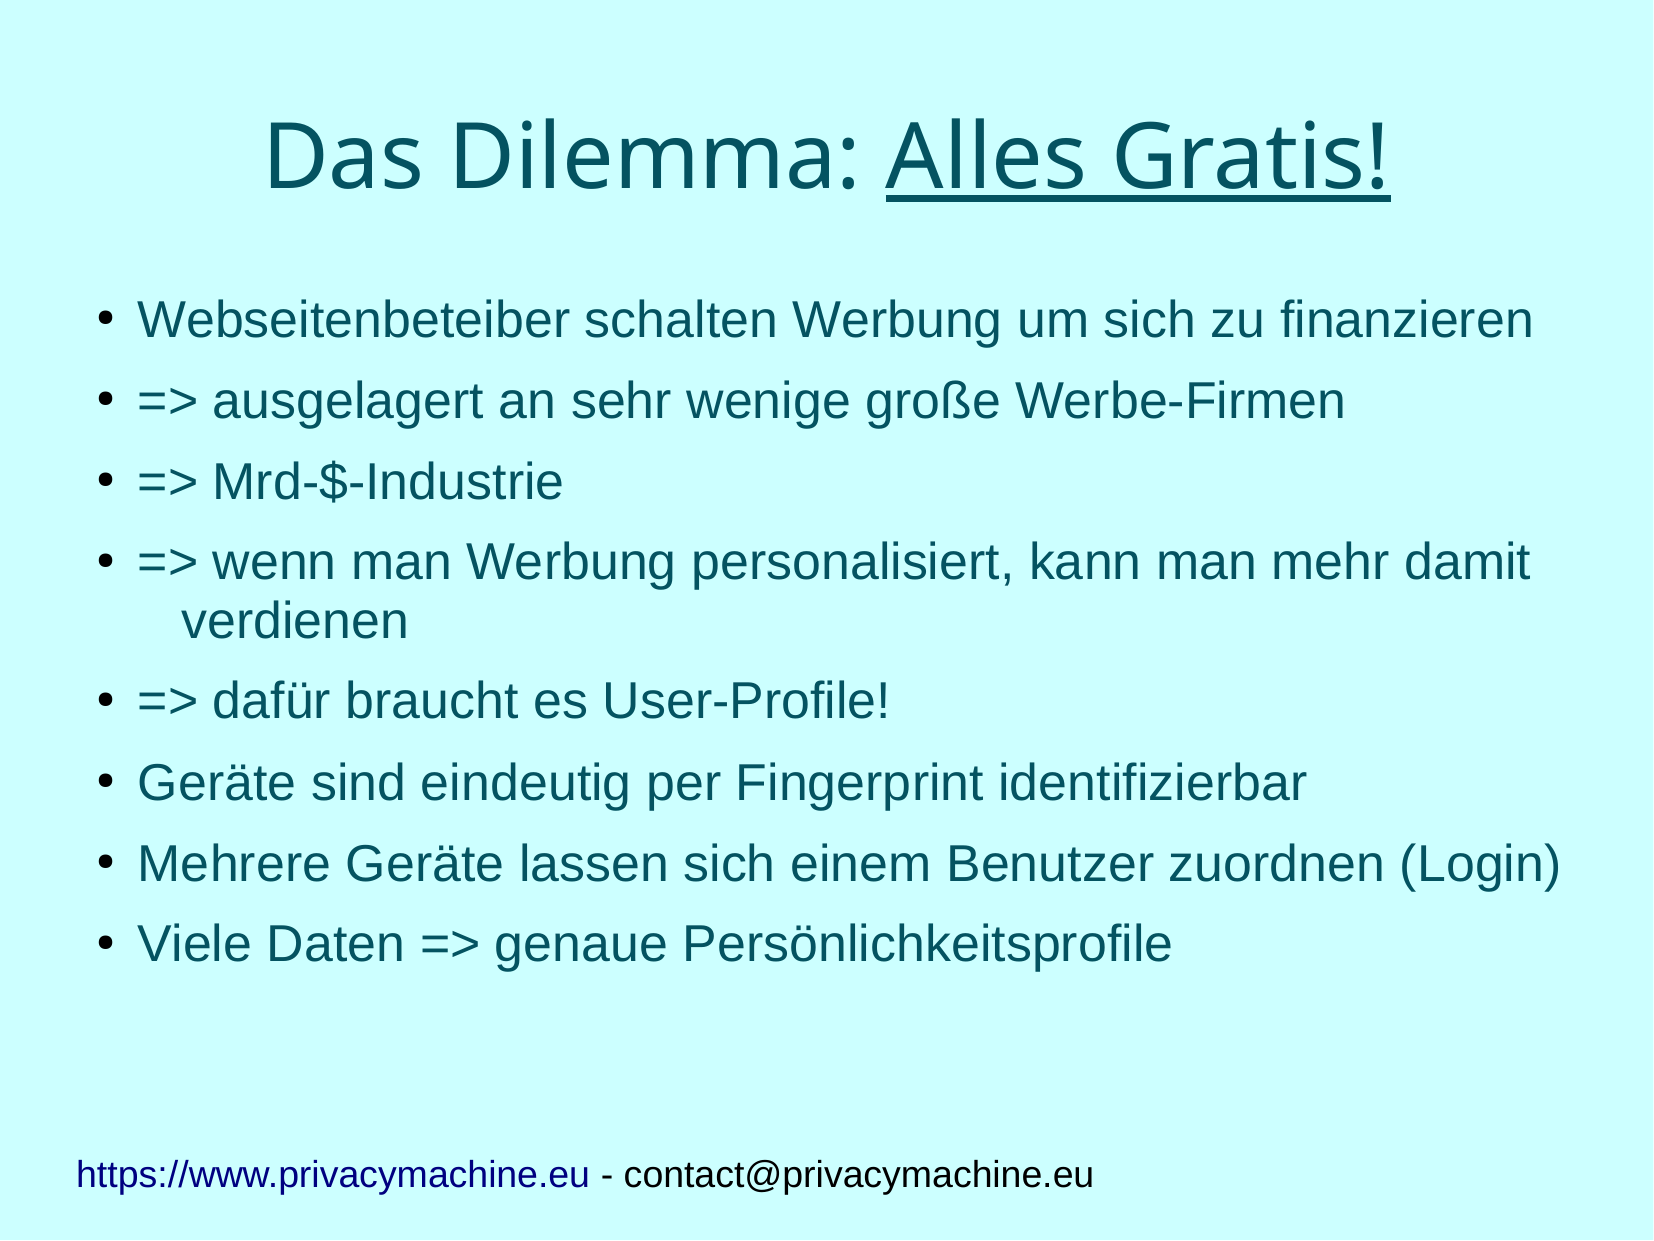

# Das Dilemma: Alles Gratis!
Webseitenbeteiber schalten Werbung um sich zu finanzieren
=> ausgelagert an sehr wenige große Werbe-Firmen
=> Mrd-$-Industrie
=> wenn man Werbung personalisiert, kann man mehr damit verdienen
=> dafür braucht es User-Profile!
Geräte sind eindeutig per Fingerprint identifizierbar
Mehrere Geräte lassen sich einem Benutzer zuordnen (Login)
Viele Daten => genaue Persönlichkeitsprofile
https://www.privacymachine.eu - contact@privacymachine.eu